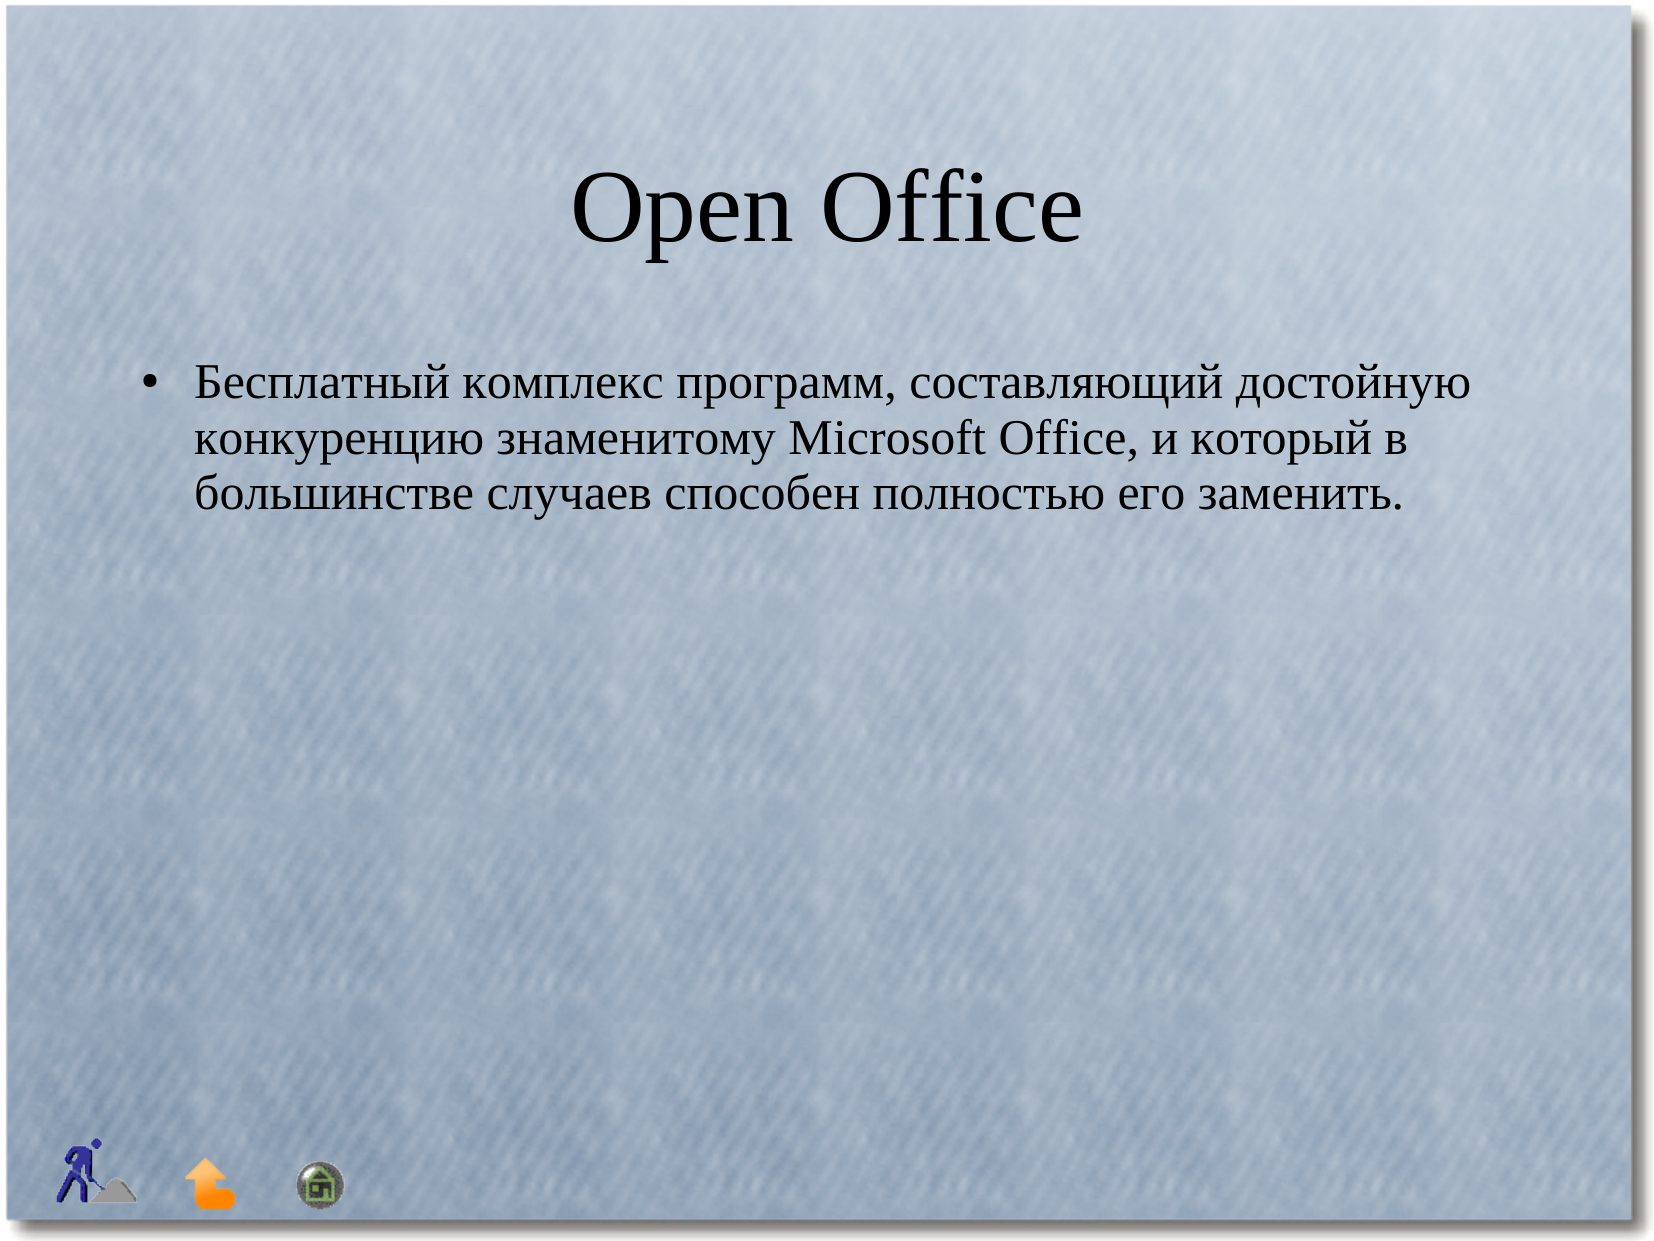

# Open Office
Бесплатный комплекс программ, составляющий достойную конкуренцию знаменитому Microsoft Office, и который в большинстве случаев способен полностью его заменить.